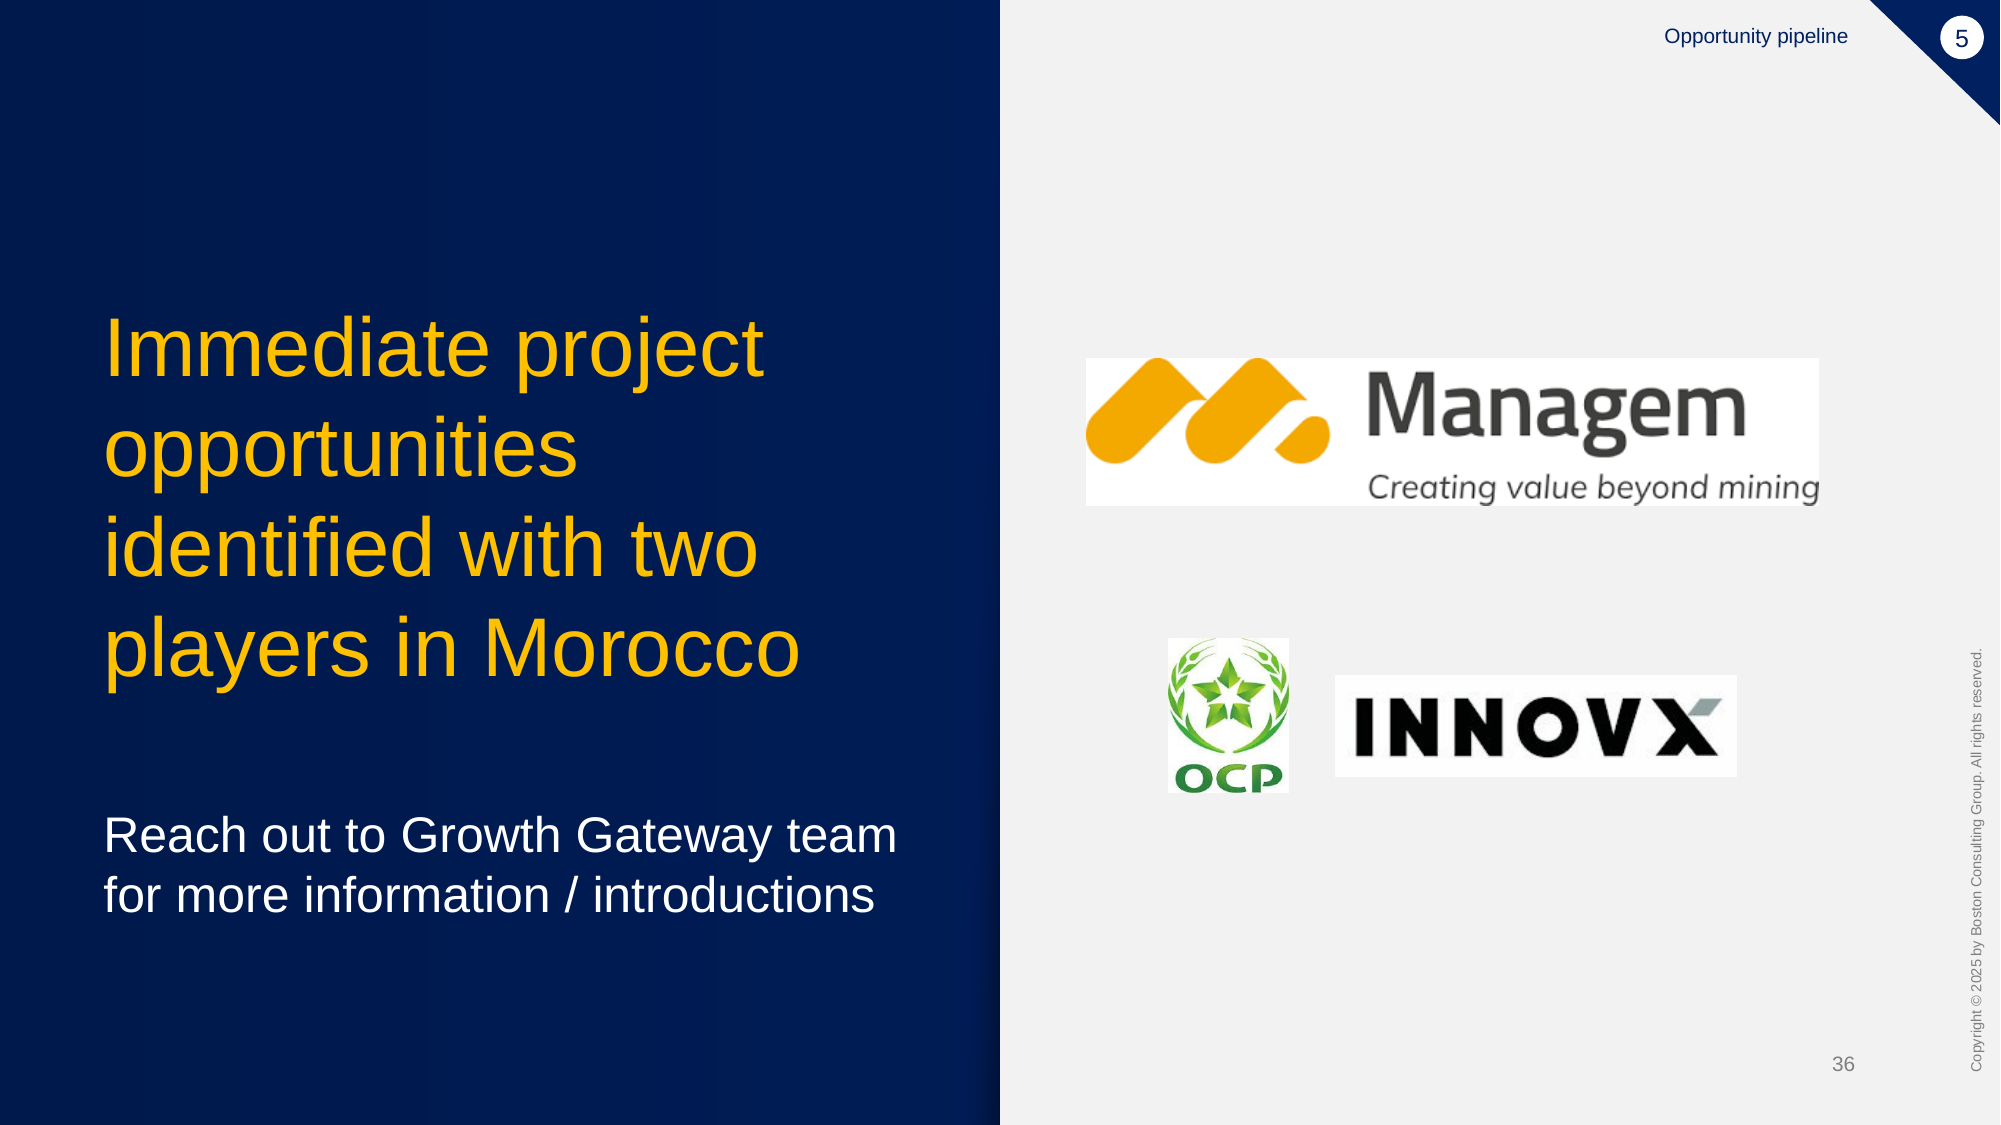

Opportunity pipeline
5
# Immediate project opportunities identified with two players in Morocco Reach out to Growth Gateway team for more information / introductions